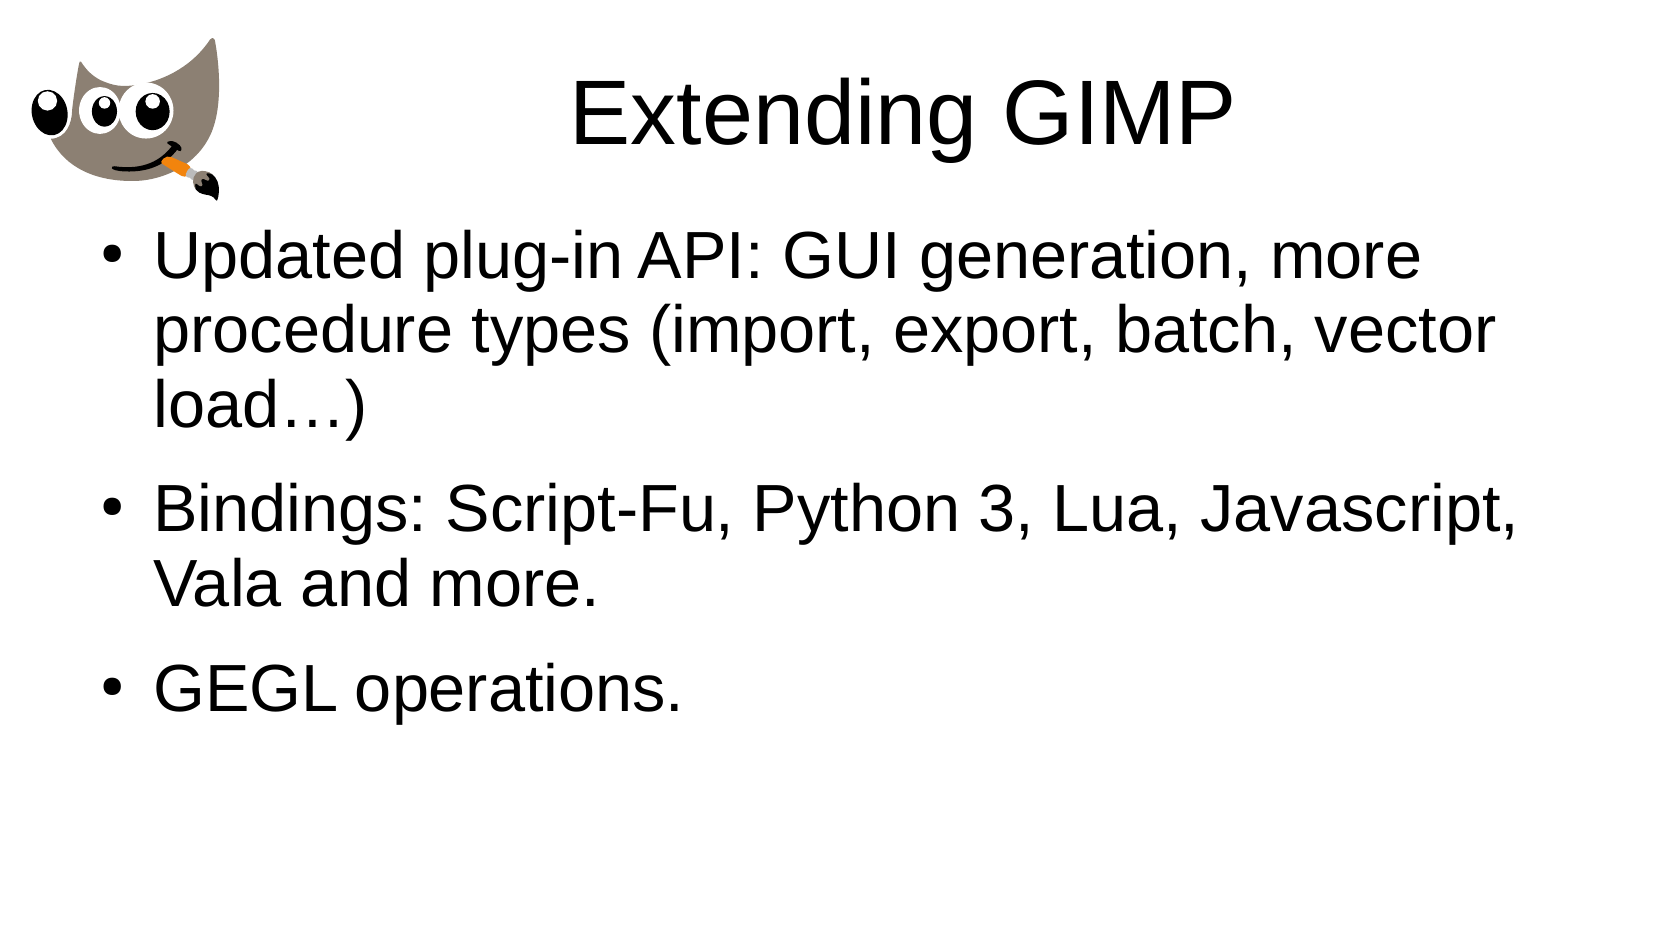

# Extending GIMP
Updated plug-in API: GUI generation, more procedure types (import, export, batch, vector load…)
Bindings: Script-Fu, Python 3, Lua, Javascript, Vala and more.
GEGL operations.